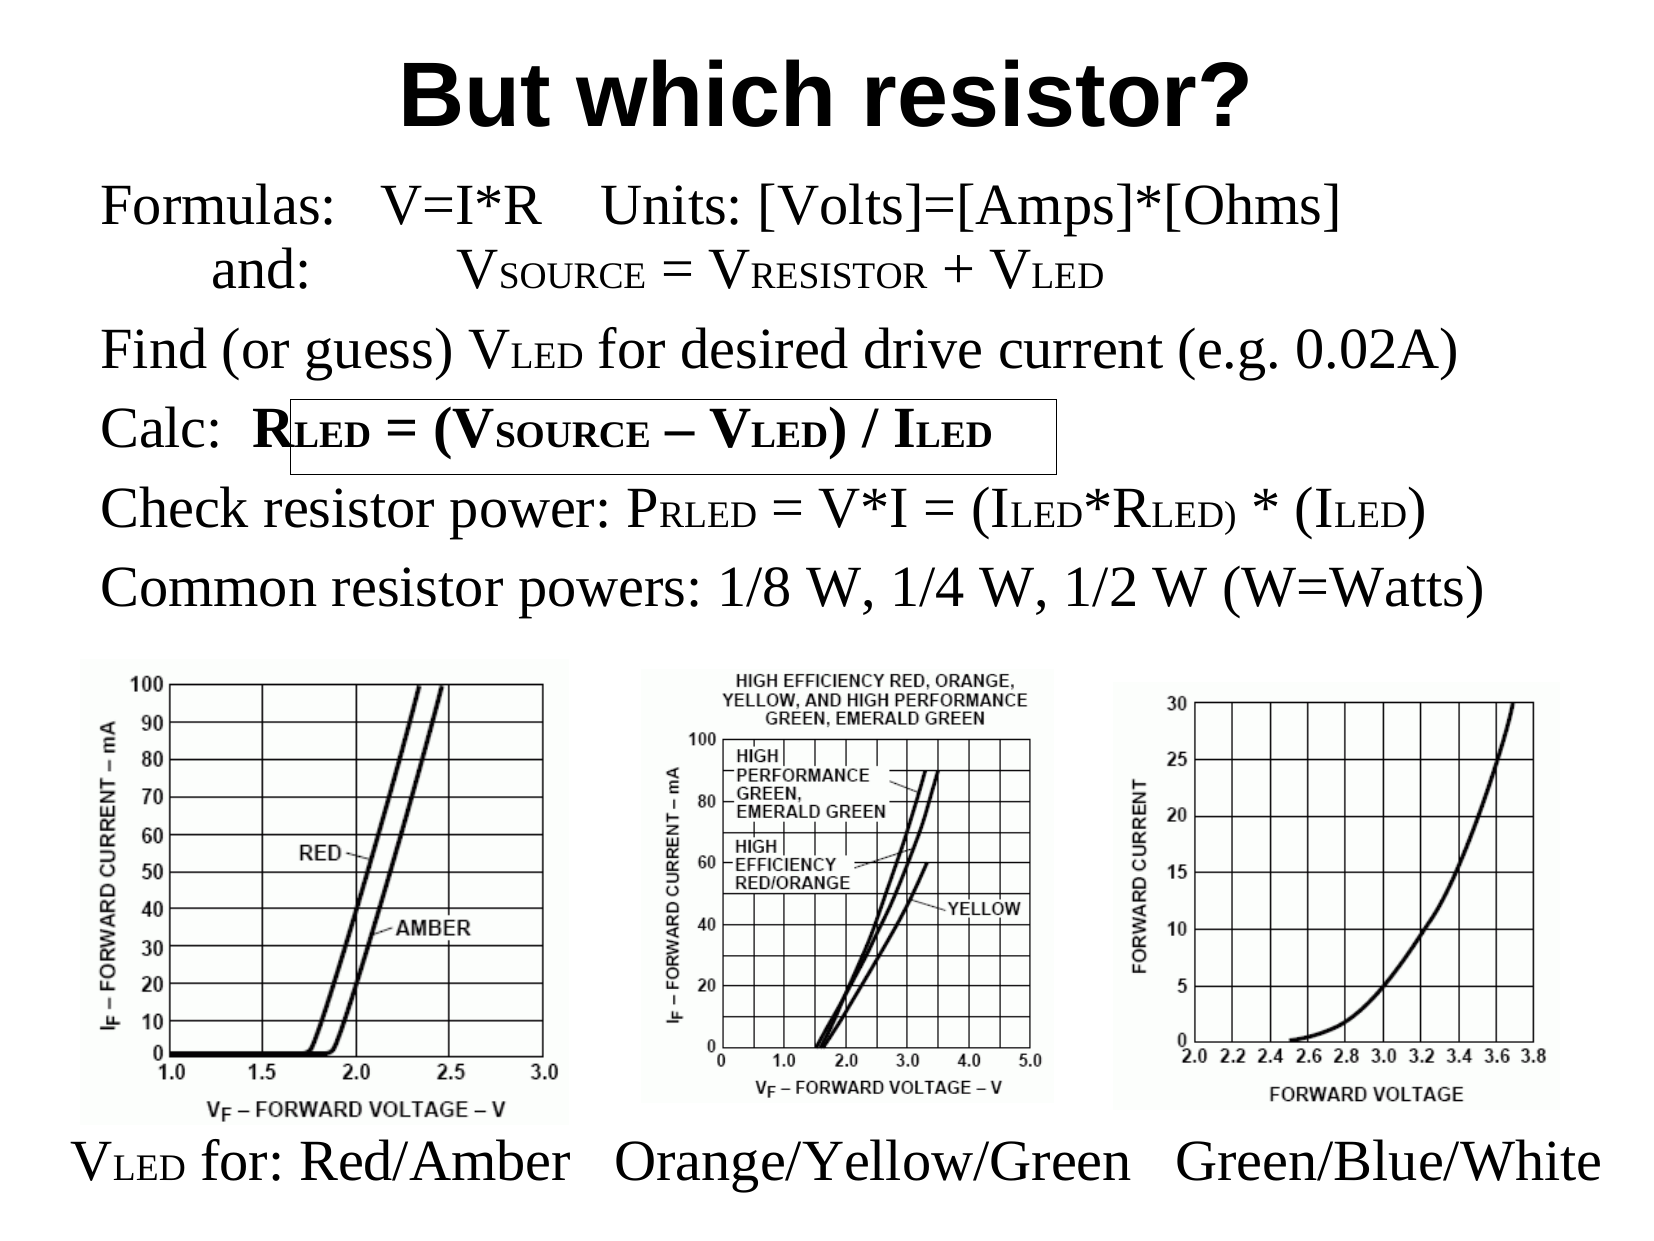

# But which resistor?
Formulas: V=I*R Units: [Volts]=[Amps]*[Ohms]
 and: VSOURCE = VRESISTOR + VLED
Find (or guess) VLED for desired drive current (e.g. 0.02A)
Calc: RLED = (VSOURCE – VLED) / ILED
Check resistor power: PRLED = V*I = (ILED*RLED) * (ILED)
Common resistor powers: 1/8 W, 1/4 W, 1/2 W (W=Watts)
VLED for: Red/Amber Orange/Yellow/Green Green/Blue/White